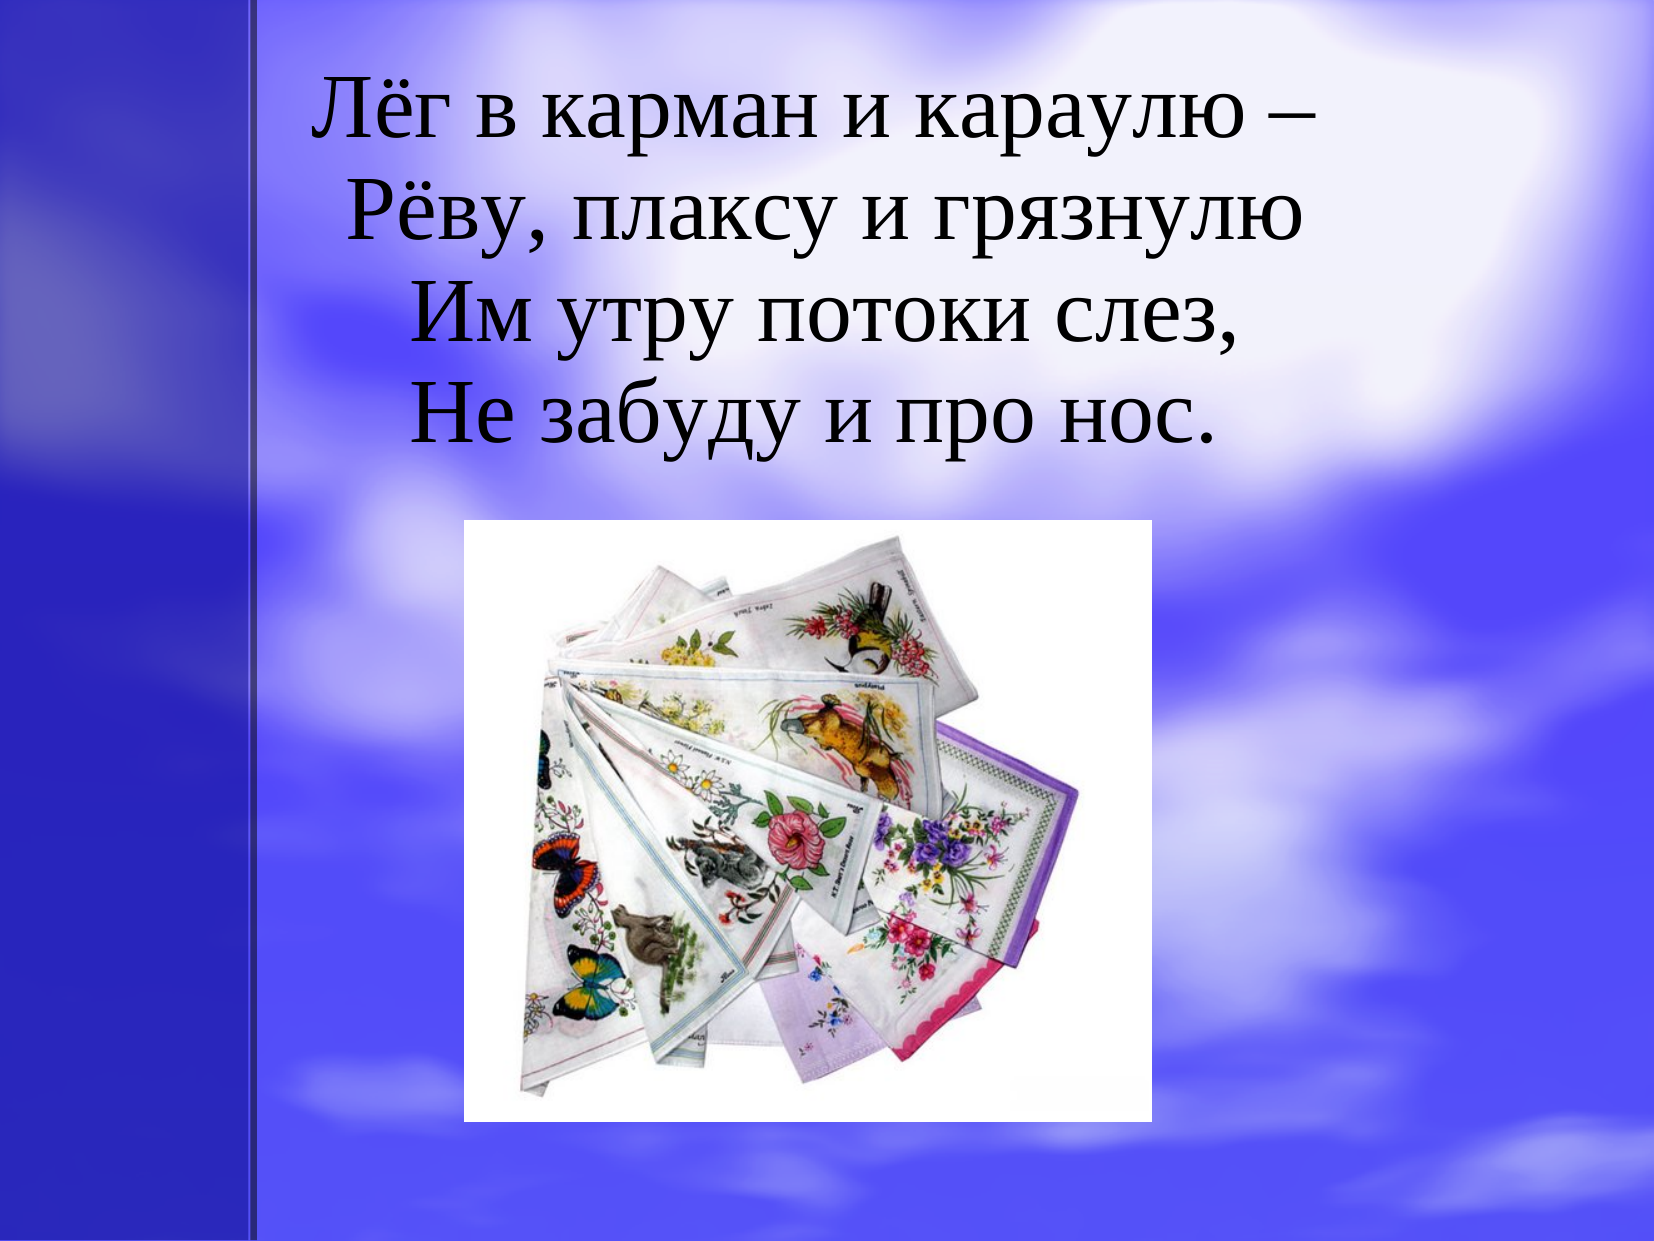

# Лёг в карман и караулю –  Рёву, плаксу и грязнулю Им утру потоки слез, Не забуду и про нос.